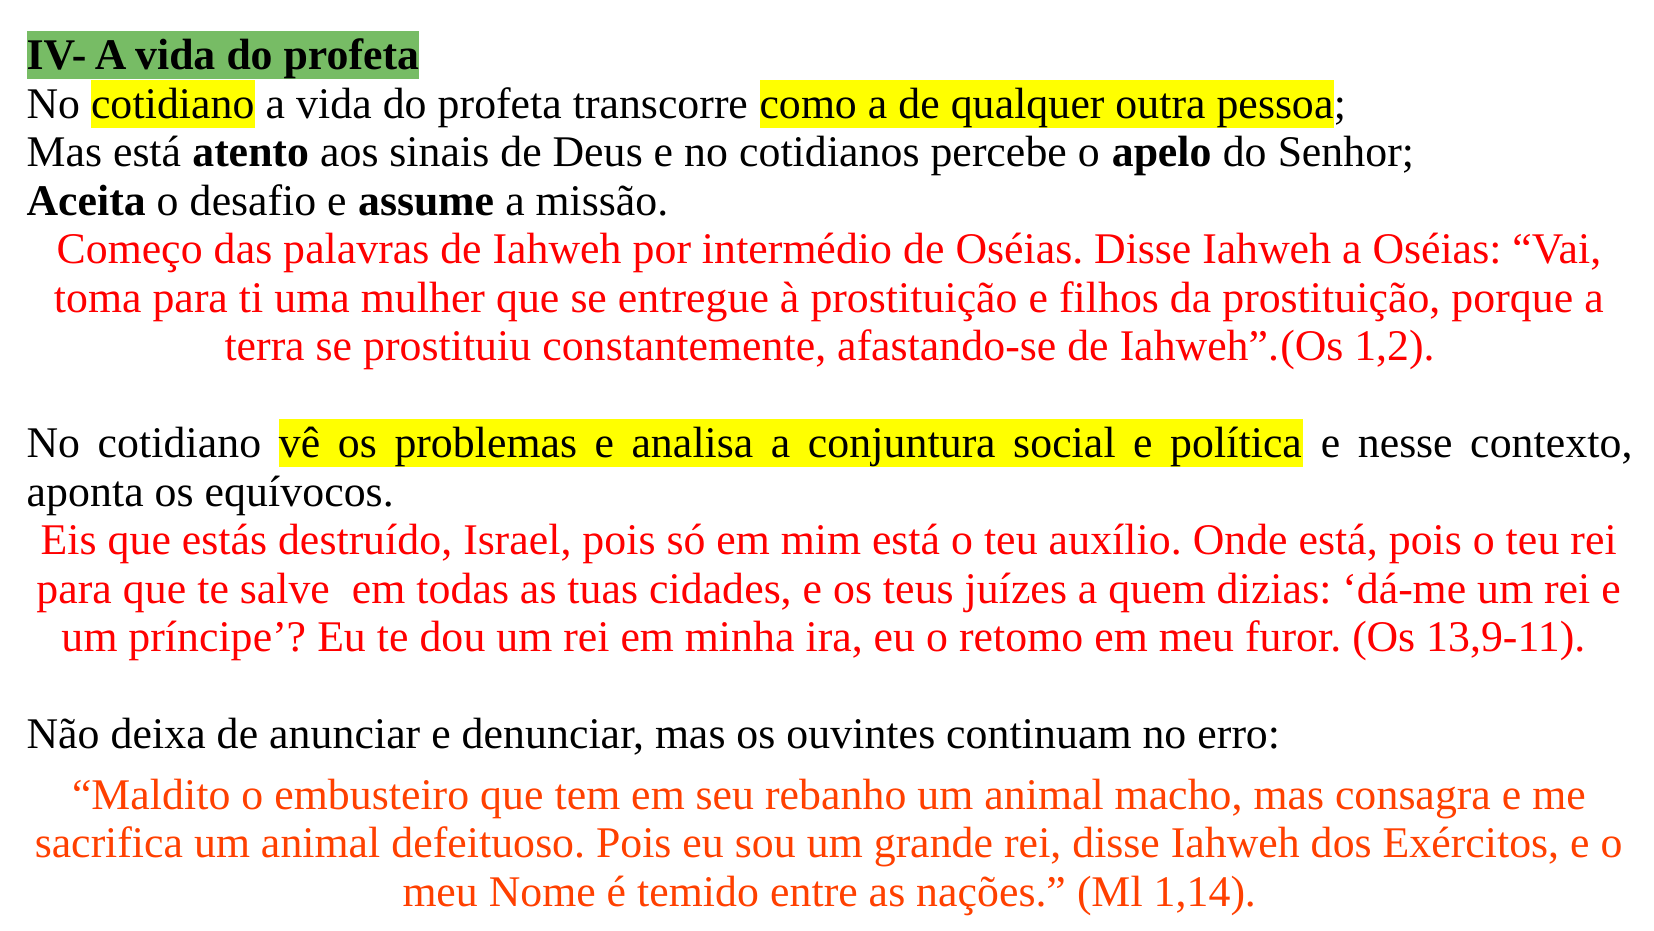

IV- A vida do profeta
No cotidiano a vida do profeta transcorre como a de qualquer outra pessoa;
Mas está atento aos sinais de Deus e no cotidianos percebe o apelo do Senhor;
Aceita o desafio e assume a missão.
Começo das palavras de Iahweh por intermédio de Oséias. Disse Iahweh a Oséias: “Vai, toma para ti uma mulher que se entregue à prostituição e filhos da prostituição, porque a terra se prostituiu constantemente, afastando-se de Iahweh”.(Os 1,2).
No cotidiano vê os problemas e analisa a conjuntura social e política e nesse contexto, aponta os equívocos.
Eis que estás destruído, Israel, pois só em mim está o teu auxílio. Onde está, pois o teu rei para que te salve em todas as tuas cidades, e os teus juízes a quem dizias: ‘dá-me um rei e um príncipe’? Eu te dou um rei em minha ira, eu o retomo em meu furor. (Os 13,9-11).
Não deixa de anunciar e denunciar, mas os ouvintes continuam no erro:
“Maldito o embusteiro que tem em seu rebanho um animal macho, mas consagra e me sacrifica um animal defeituoso. Pois eu sou um grande rei, disse Iahweh dos Exércitos, e o meu Nome é temido entre as nações.” (Ml 1,14).